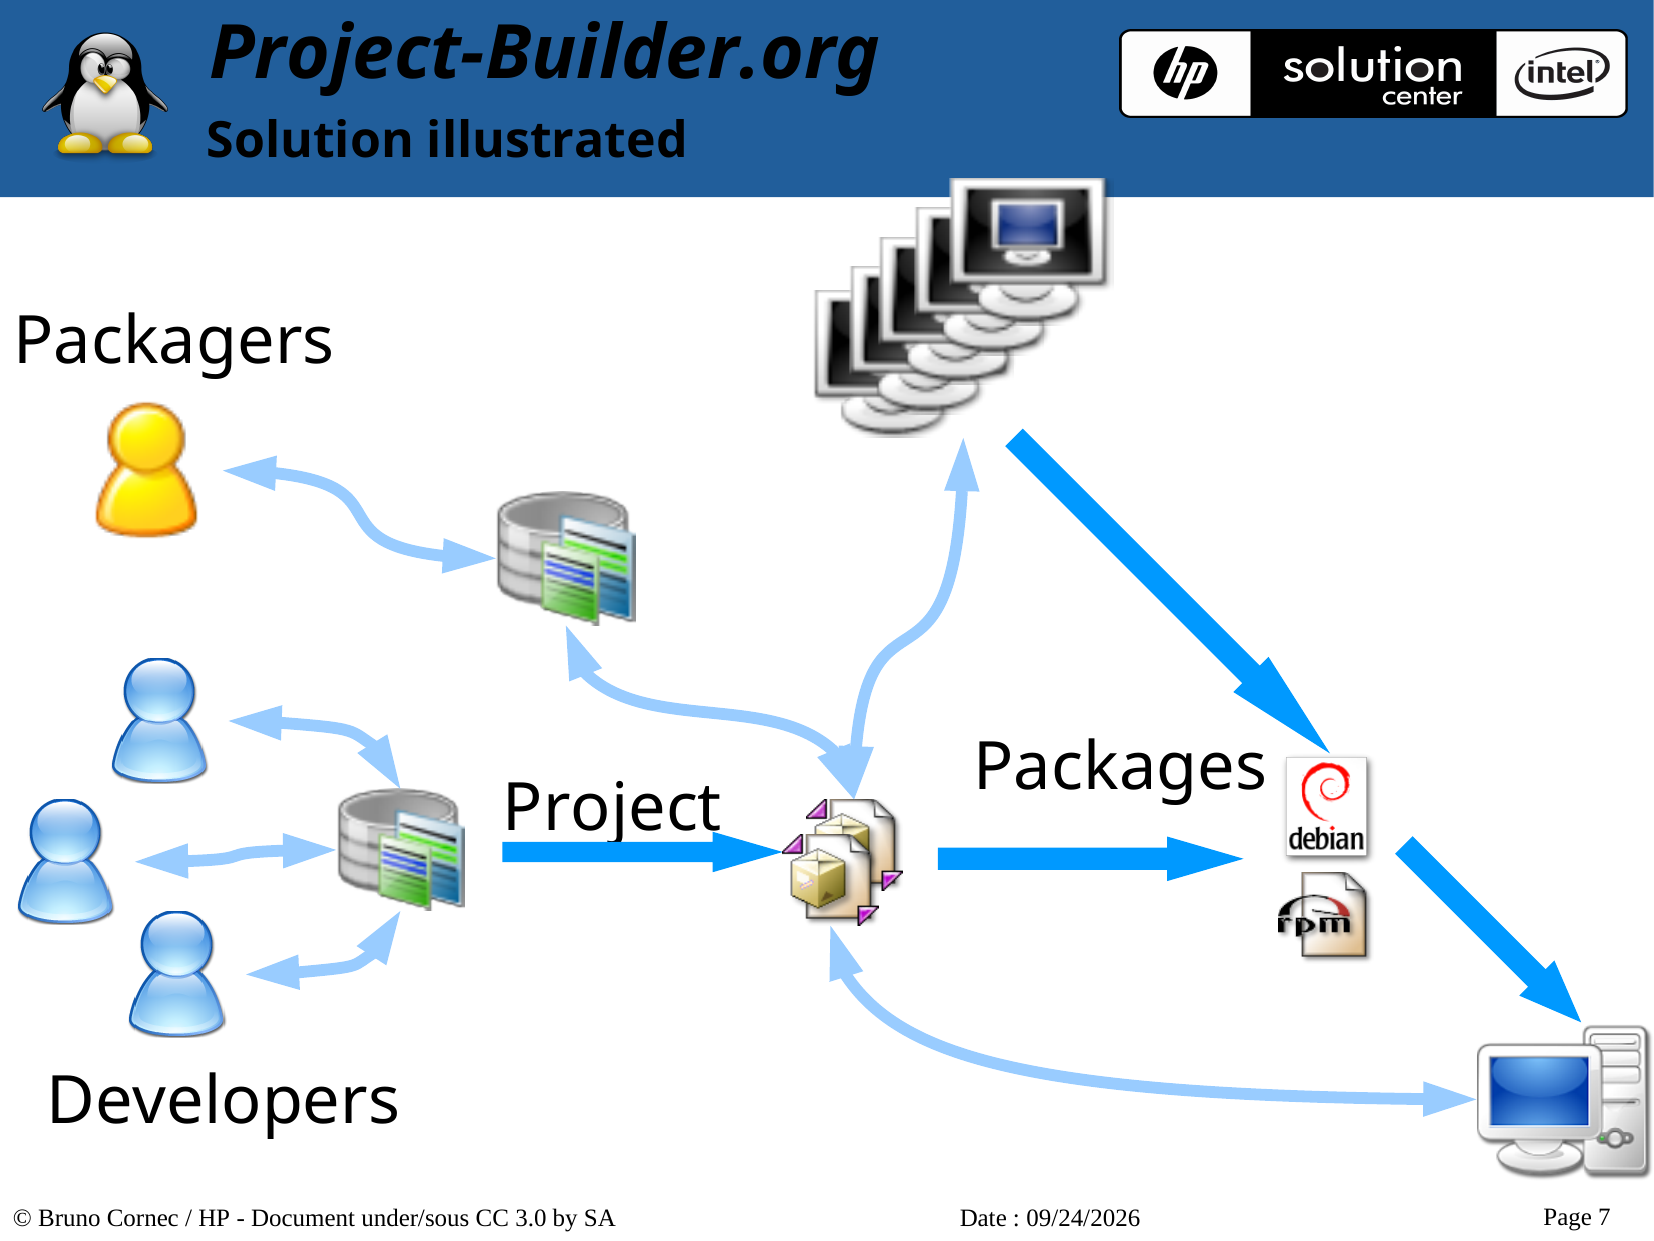

# Solution illustrated
Packagers
Packages
Project
Developers